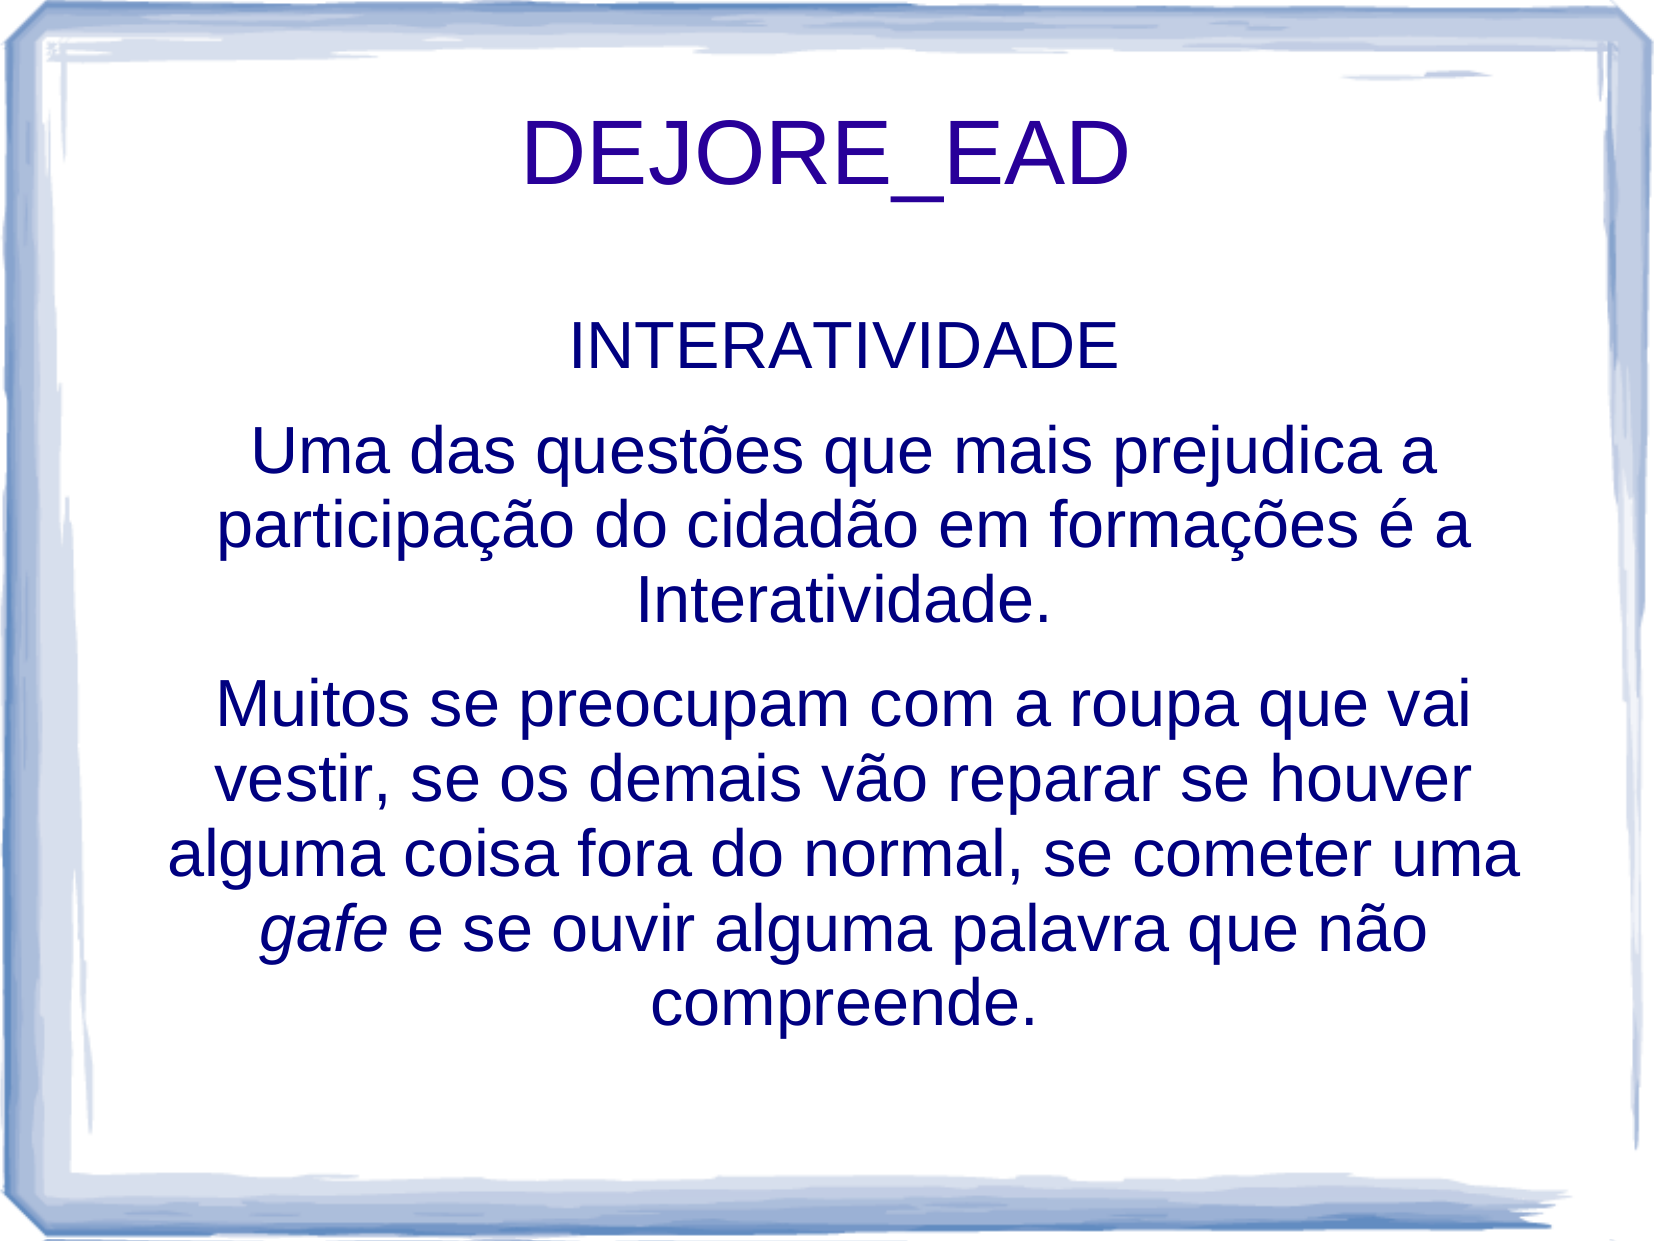

# DEJORE_EAD
INTERATIVIDADE
Uma das questões que mais prejudica a participação do cidadão em formações é a Interatividade.
Muitos se preocupam com a roupa que vai vestir, se os demais vão reparar se houver alguma coisa fora do normal, se cometer uma gafe e se ouvir alguma palavra que não compreende.